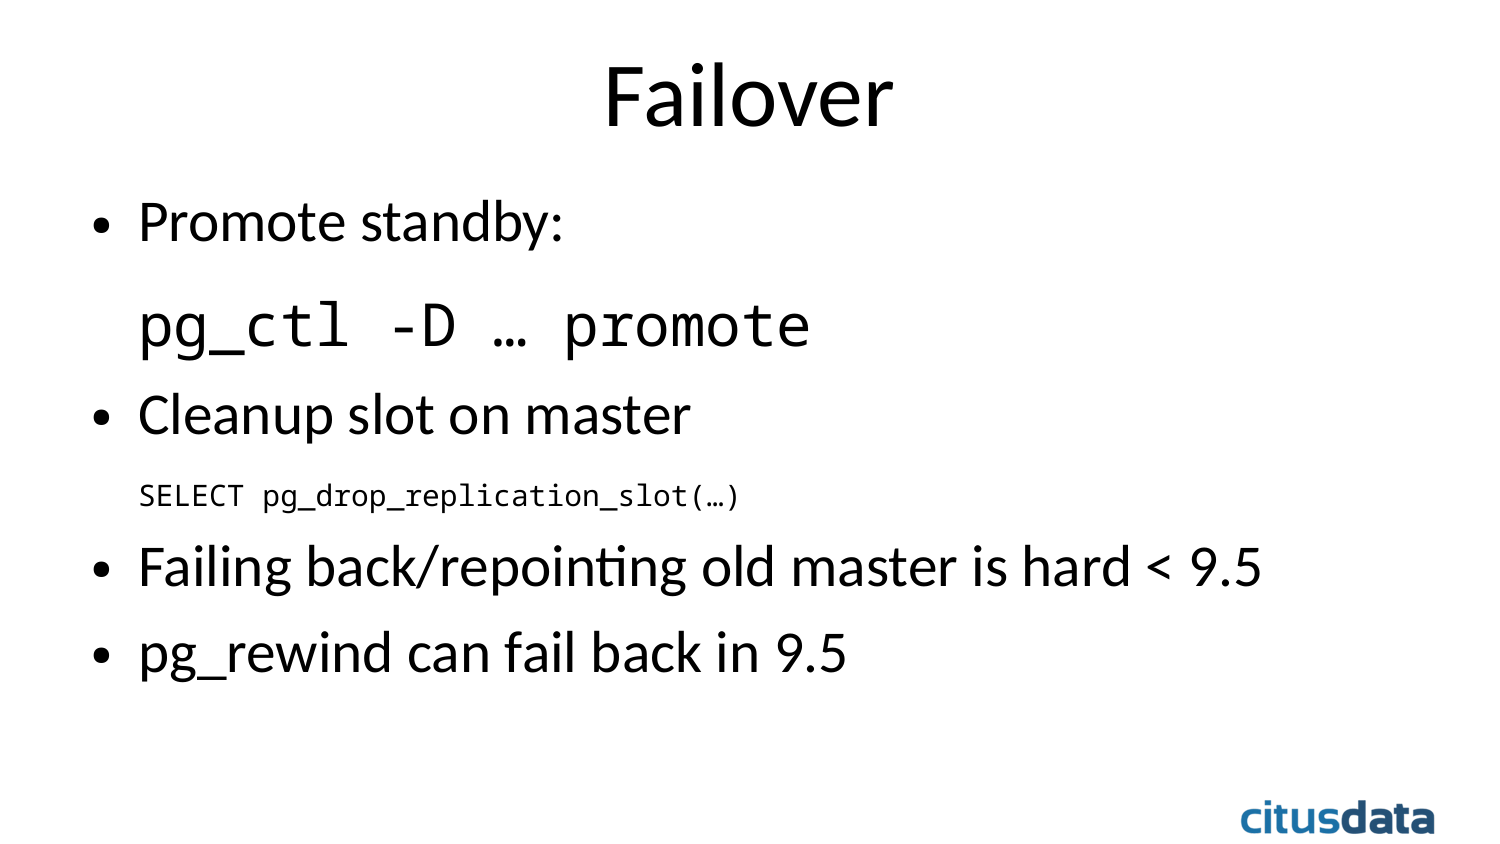

# Failover
Promote standby:
pg_ctl -D … promote
Cleanup slot on master
SELECT pg_drop_replication_slot(…)
Failing back/repointing old master is hard < 9.5
pg_rewind can fail back in 9.5